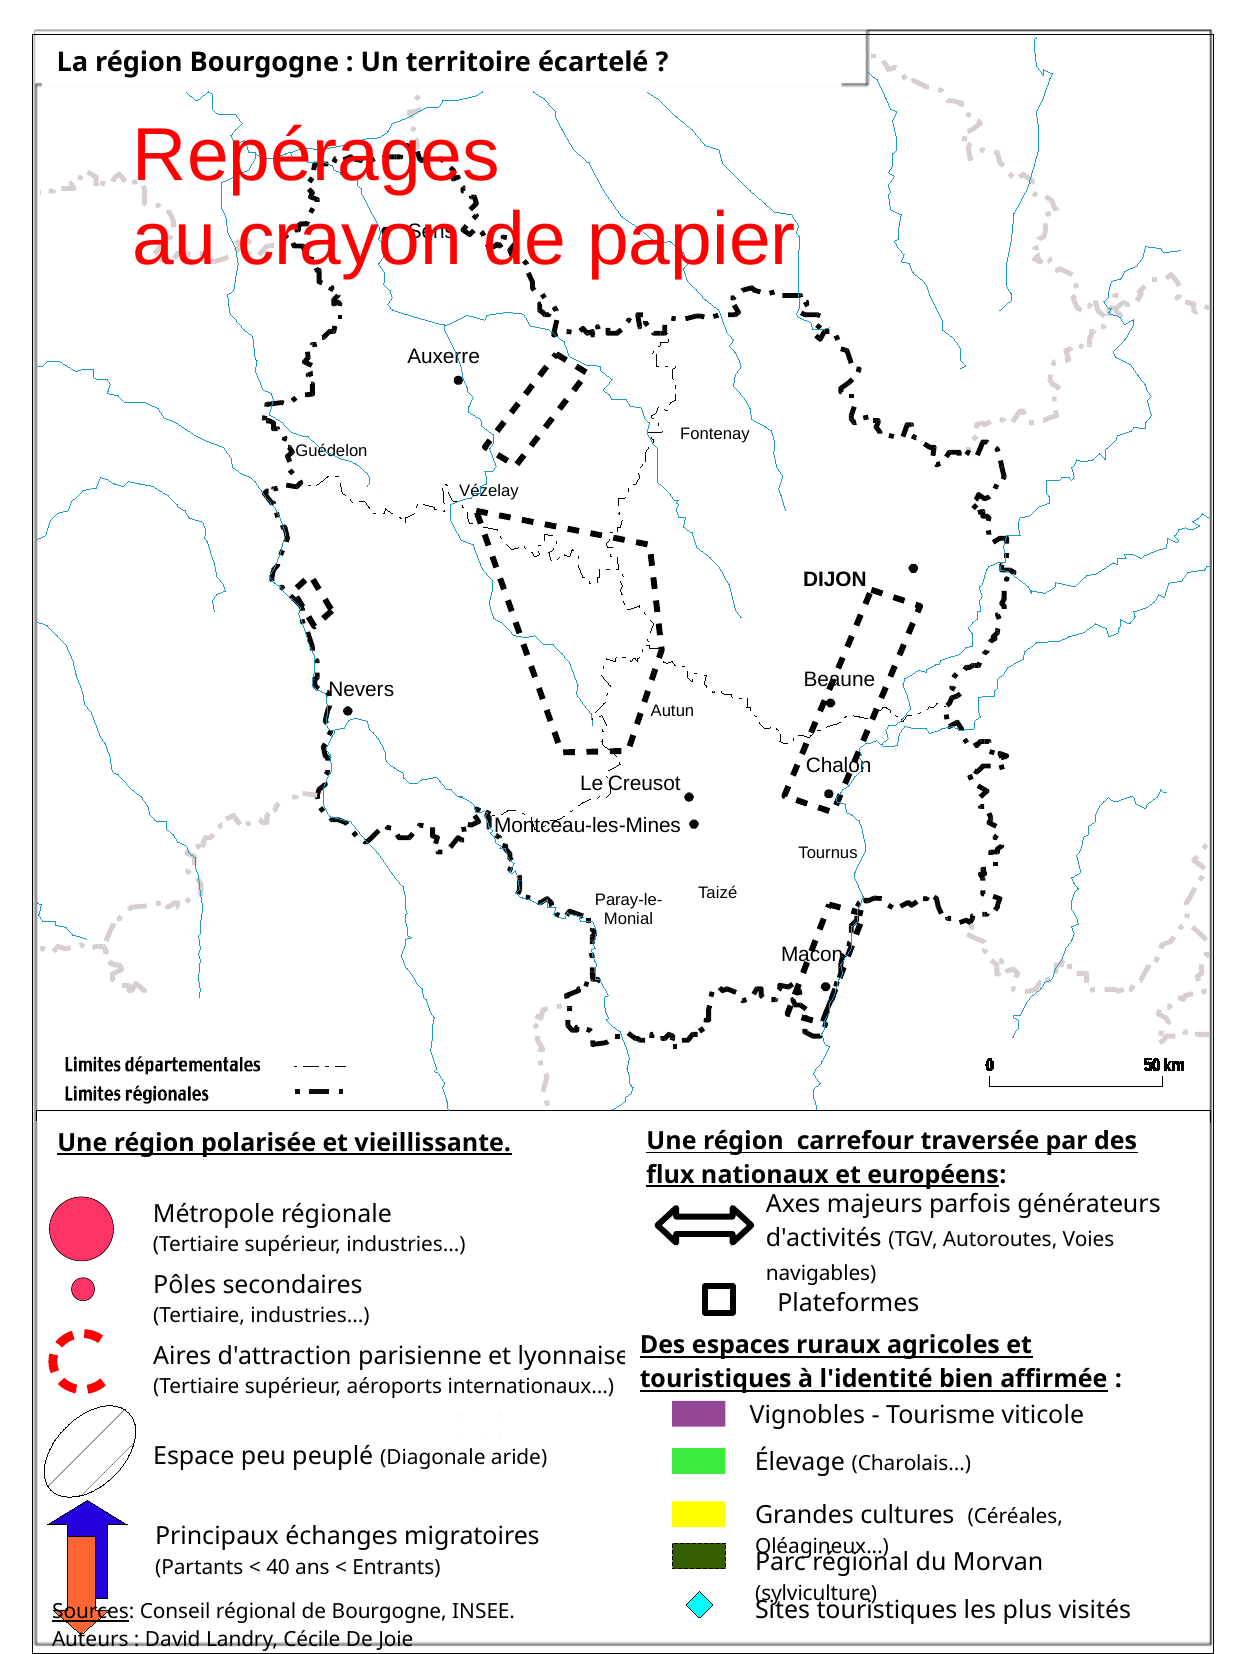

La région Bourgogne : Un territoire écartelé ?
Repérages
au crayon de papier
Sens
Auxerre
Fontenay
Guédelon
Vézelay
DIJON
Beaune
Nevers
Autun
Chalon
Le Creusot
Montceau-les-Mines
Tournus
Taizé
Paray-le-Monial
Macon
Une région carrefour traversée par des flux nationaux et européens:
Une région polarisée et vieillissante.
Axes majeurs parfois générateurs d'activités (TGV, Autoroutes, Voies navigables)
Métropole régionale
(Tertiaire supérieur, industries...)
Pôles secondaires
(Tertiaire, industries...)
Plateformes multimodales
Des espaces ruraux agricoles et touristiques à l'identité bien affirmée :
Aires d'attraction parisienne et lyonnaise
(Tertiaire supérieur, aéroports internationaux...)
Vignobles - Tourisme viticole
Espace peu peuplé (Diagonale aride)
Élevage (Charolais...)
Grandes cultures (Céréales, Oléagineux...)
Principaux échanges migratoires
(Partants < 40 ans < Entrants)
Parc régional du Morvan (sylviculture)
Sites touristiques les plus visités
Sources: Conseil régional de Bourgogne, INSEE. Auteurs : David Landry, Cécile De Joie